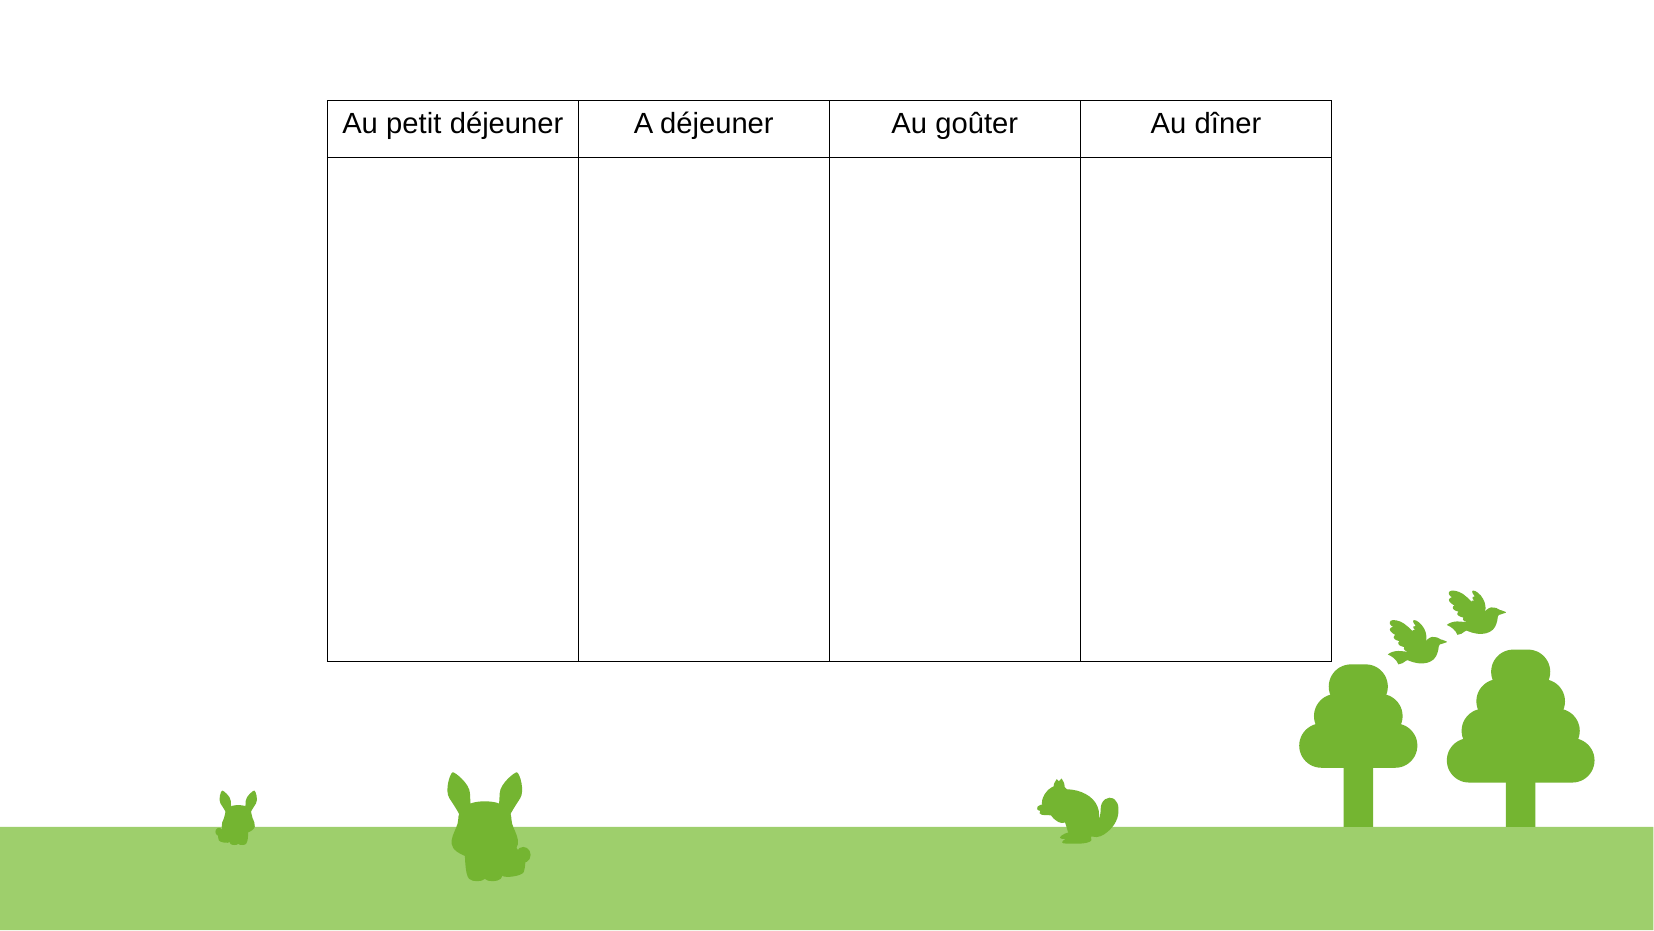

| Au petit déjeuner | A déjeuner | Au goûter | Au dîner |
| --- | --- | --- | --- |
| | | | |